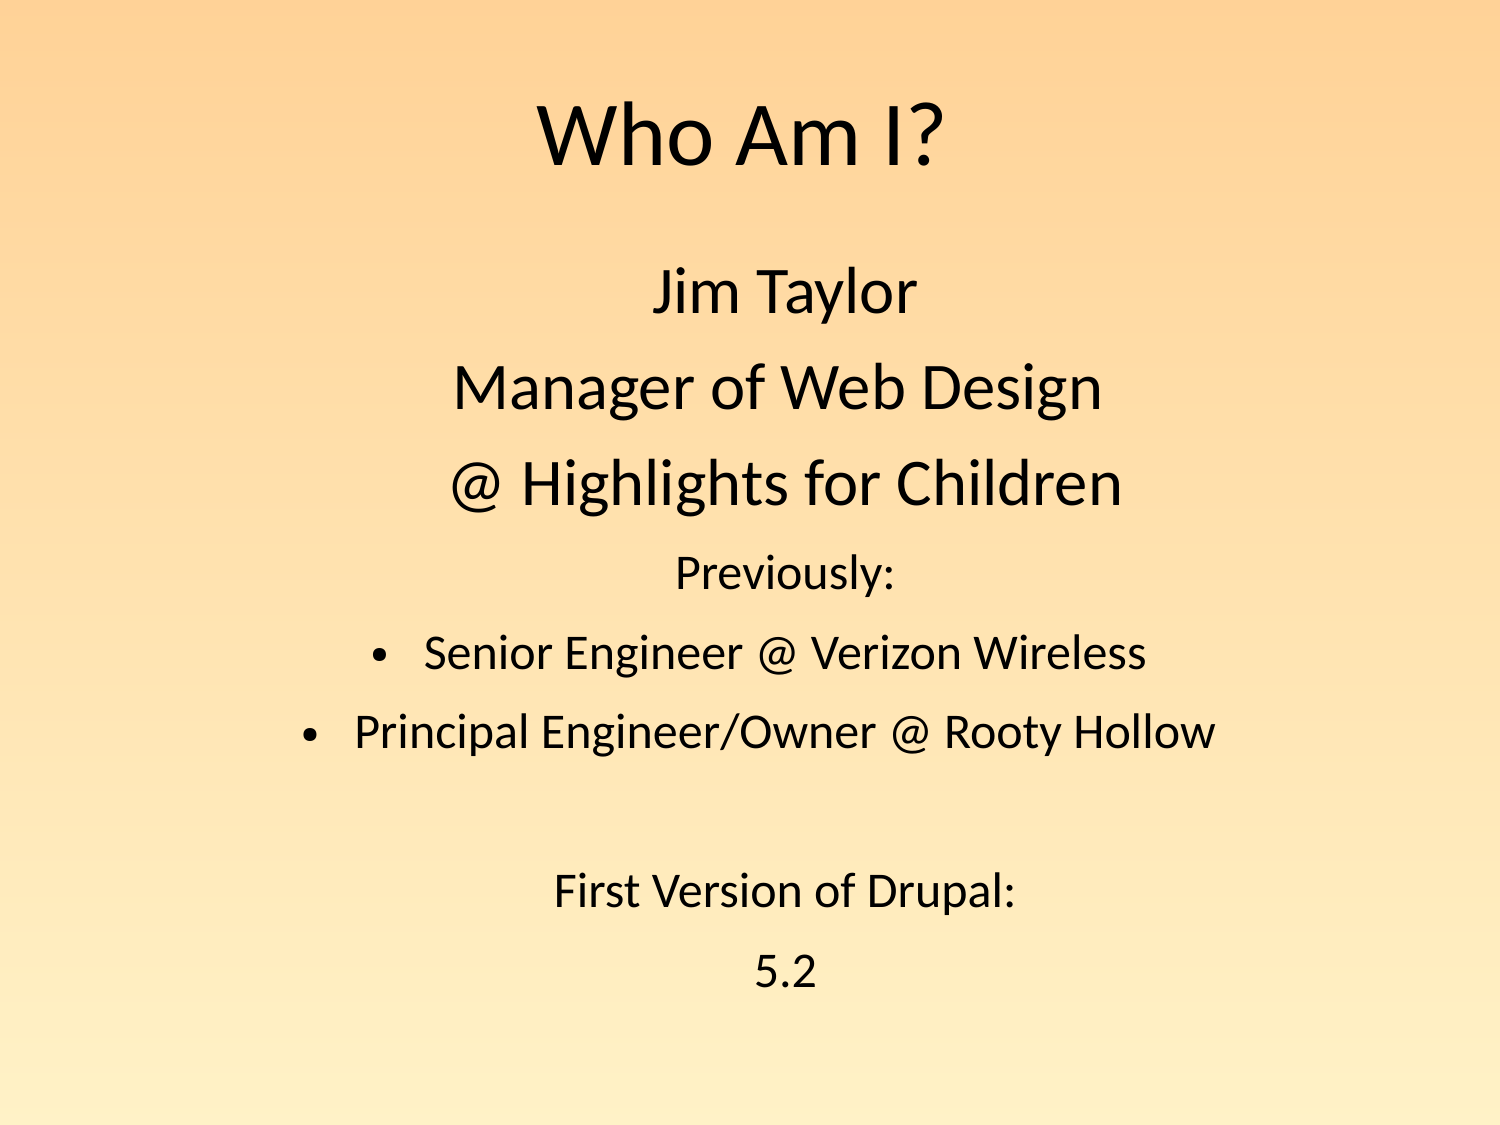

# Who Am I?
Jim Taylor
Manager of Web Design
@ Highlights for Children
Previously:
Senior Engineer @ Verizon Wireless
Principal Engineer/Owner @ Rooty Hollow
First Version of Drupal:
5.2